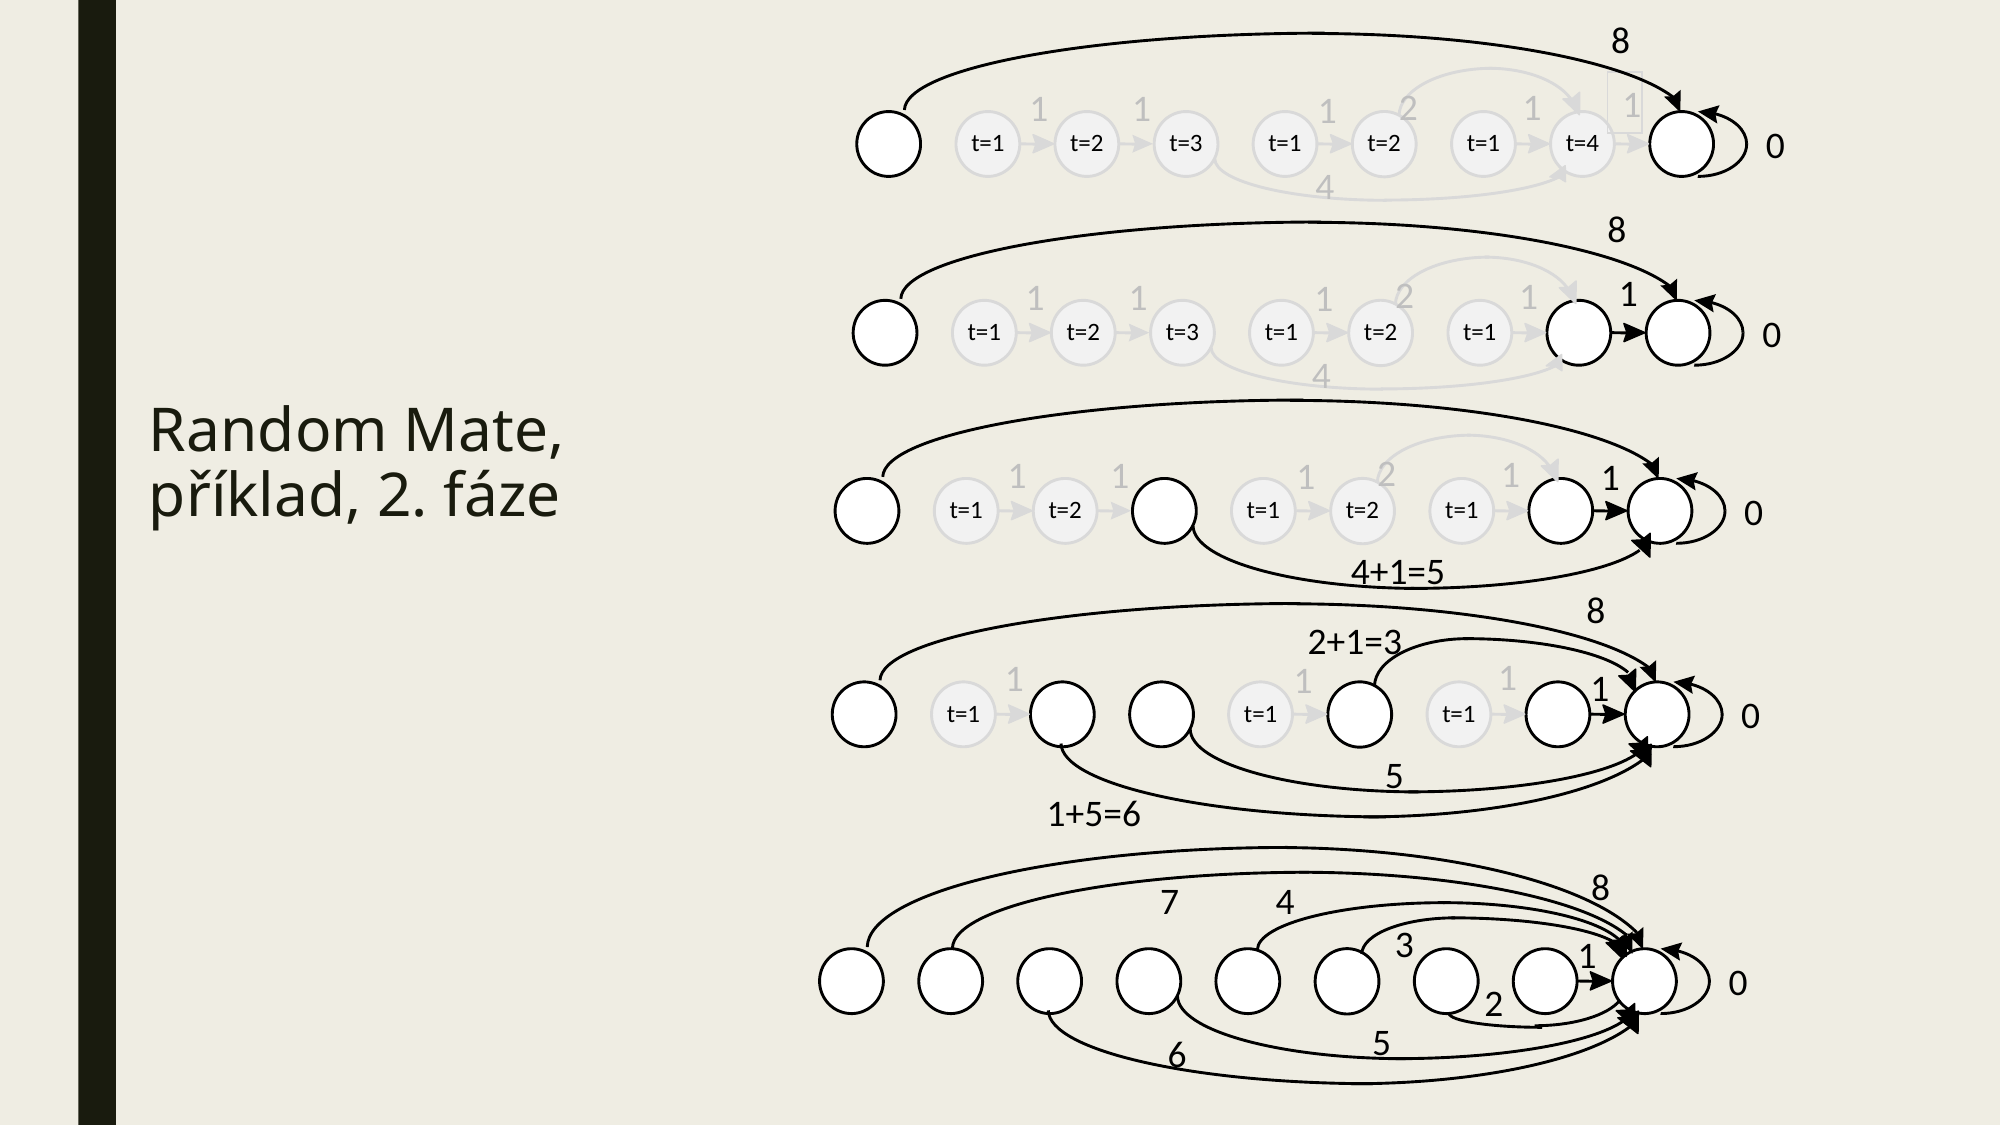

8
1
2
1
1
1
1
t=1
t=2
t=3
t=1
t=2
t=1
t=4
0
4
8
1
2
1
1
1
1
t=1
t=2
t=3
t=1
t=2
t=1
0
4
# Random Mate, příklad, 2. fáze
2
1
1
1
1
1
t=1
t=2
t=1
t=2
t=1
0
4+1=5
8
2+1=3
1
1
1
1
t=1
t=1
t=1
0
5
1+5=6
8
7
4
3
1
0
2
5
6